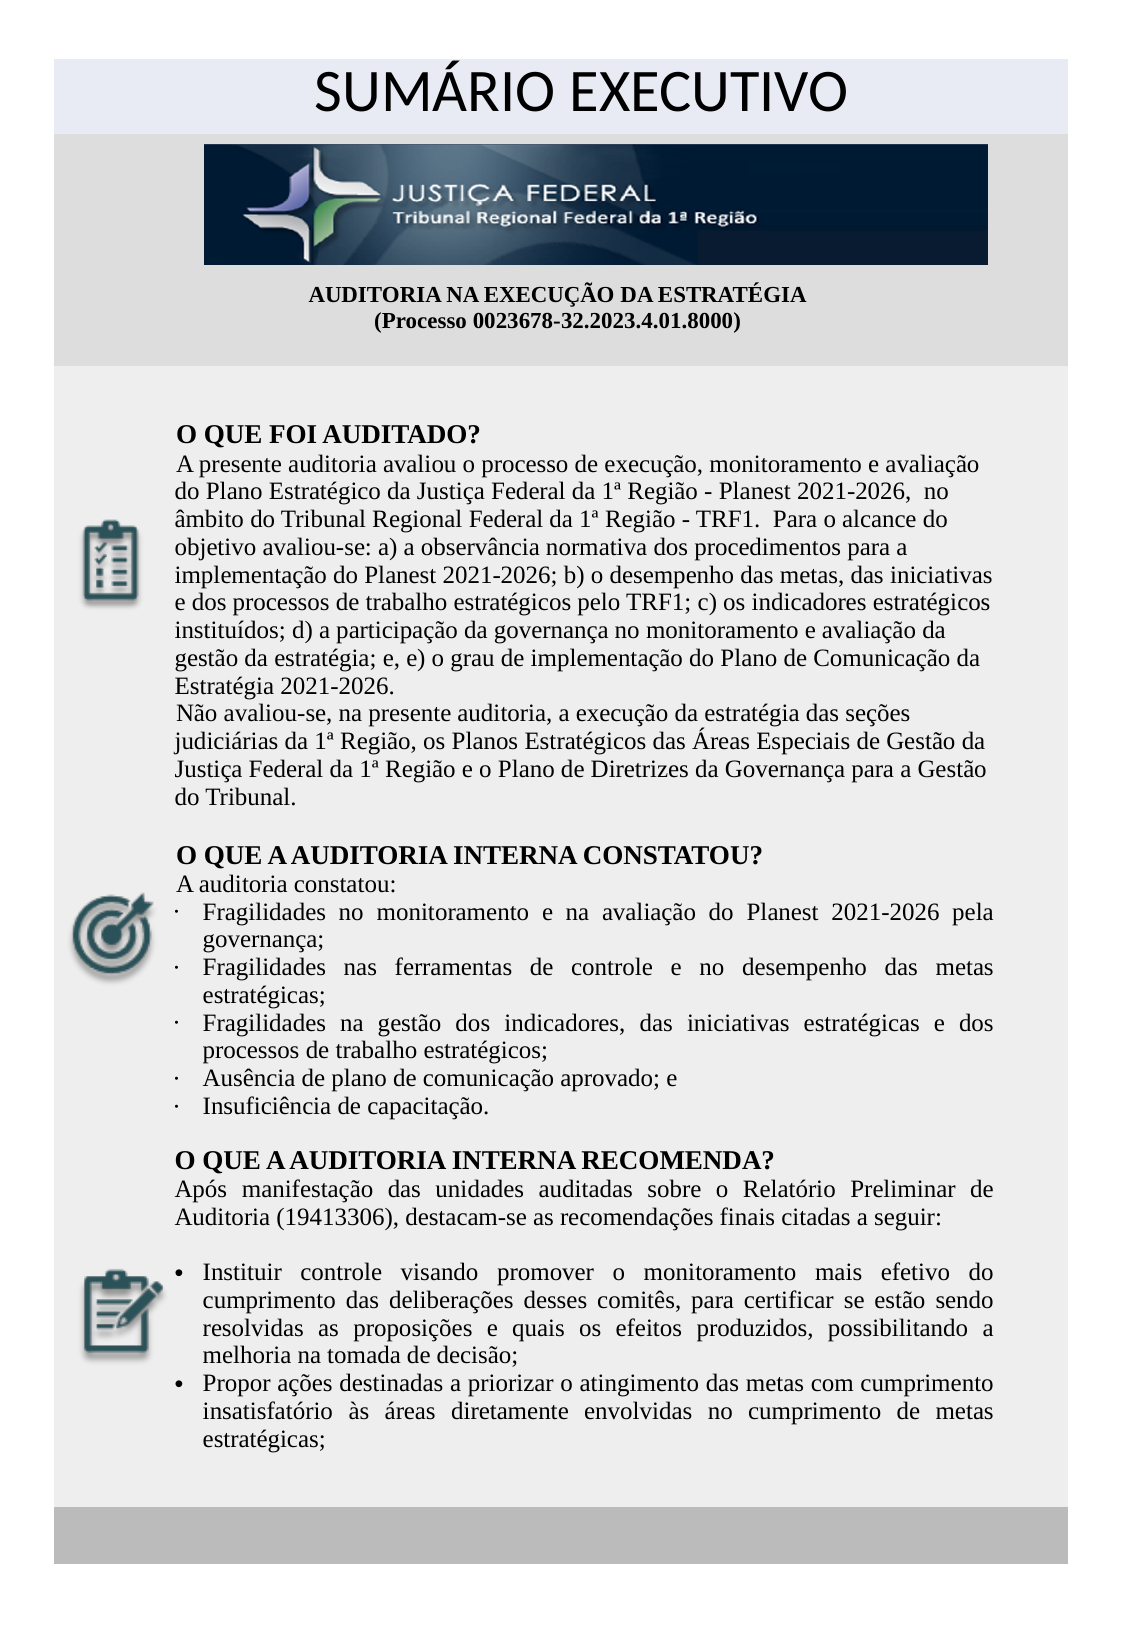

| SUMÁRIO EXECUTIVO | | |
| --- | --- | --- |
| AUDITORIA NA EXECUÇÃO DA ESTRATÉGIA (Processo 0023678-32.2023.4.01.8000) | | |
| | O QUE FOI AUDITADO? A presente auditoria avaliou o processo de execução, monitoramento e avaliação do Plano Estratégico da Justiça Federal da 1ª Região - Planest 2021-2026, no âmbito do Tribunal Regional Federal da 1ª Região - TRF1. Para o alcance do objetivo avaliou-se: a) a observância normativa dos procedimentos para a implementação do Planest 2021-2026; b) o desempenho das metas, das iniciativas e dos processos de trabalho estratégicos pelo TRF1; c) os indicadores estratégicos instituídos; d) a participação da governança no monitoramento e avaliação da gestão da estratégia; e, e) o grau de implementação do Plano de Comunicação da Estratégia 2021-2026. Não avaliou-se, na presente auditoria, a execução da estratégia das seções judiciárias da 1ª Região, os Planos Estratégicos das Áreas Especiais de Gestão da Justiça Federal da 1ª Região e o Plano de Diretrizes da Governança para a Gestão do Tribunal. O QUE A AUDITORIA INTERNA CONSTATOU? A auditoria constatou: Fragilidades no monitoramento e na avaliação do Planest 2021-2026 pela governança; Fragilidades nas ferramentas de controle e no desempenho das metas estratégicas; Fragilidades na gestão dos indicadores, das iniciativas estratégicas e dos processos de trabalho estratégicos; Ausência de plano de comunicação aprovado; e Insuficiência de capacitação. O QUE A AUDITORIA INTERNA RECOMENDA? Após manifestação das unidades auditadas sobre o Relatório Preliminar de Auditoria (19413306), destacam-se as recomendações finais citadas a seguir: Instituir controle visando promover o monitoramento mais efetivo do cumprimento das deliberações desses comitês, para certificar se estão sendo resolvidas as proposições e quais os efeitos produzidos, possibilitando a melhoria na tomada de decisão; Propor ações destinadas a priorizar o atingimento das metas com cumprimento insatisfatório às áreas diretamente envolvidas no cumprimento de metas estratégicas; | |
| | | |